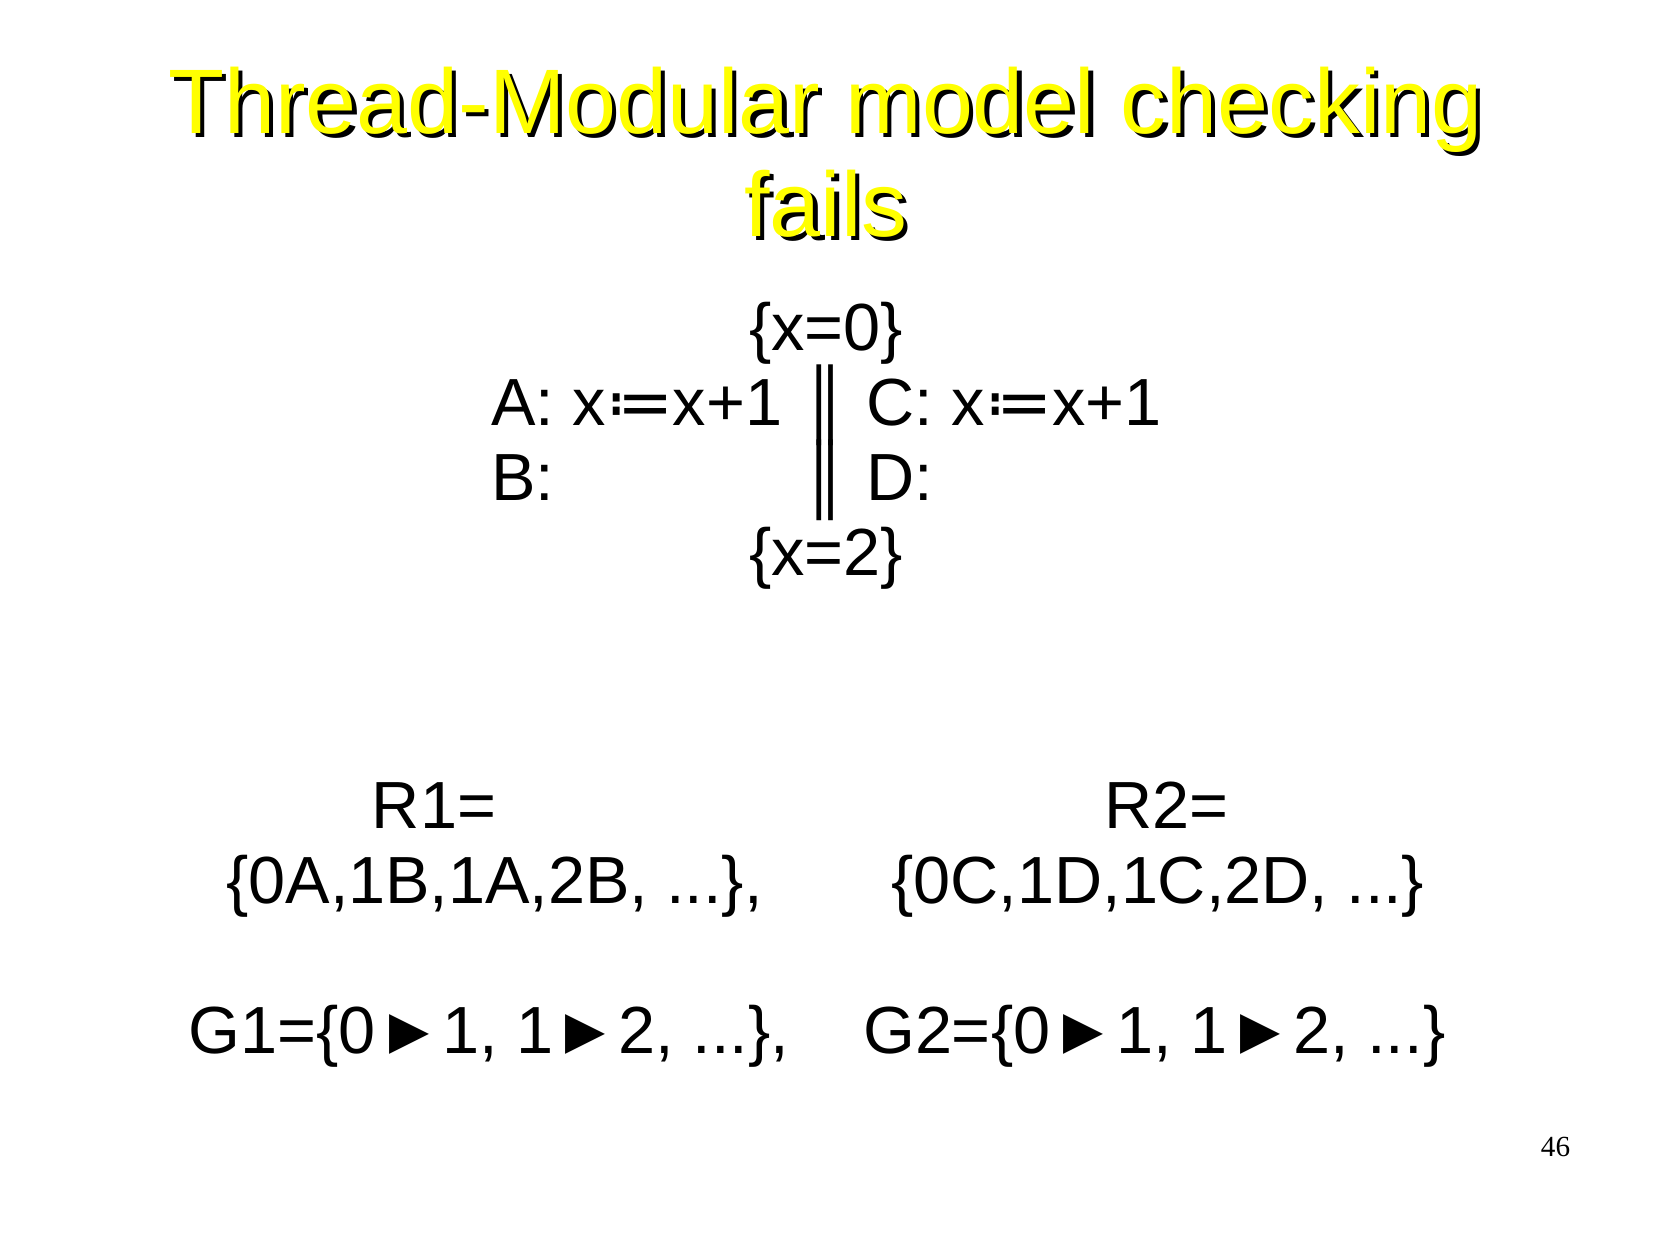

# Thread-Modular model checking fails
{x=0}
A: x≔x+1 ║ C: x≔x+1
B: ║ D:
{x=2}
R1= R2=
{0A,1B,1A,2B, ...}, {0C,1D,1C,2D, ...}
G1={0►1, 1►2, ...}, G2={0►1, 1►2, ...}
46